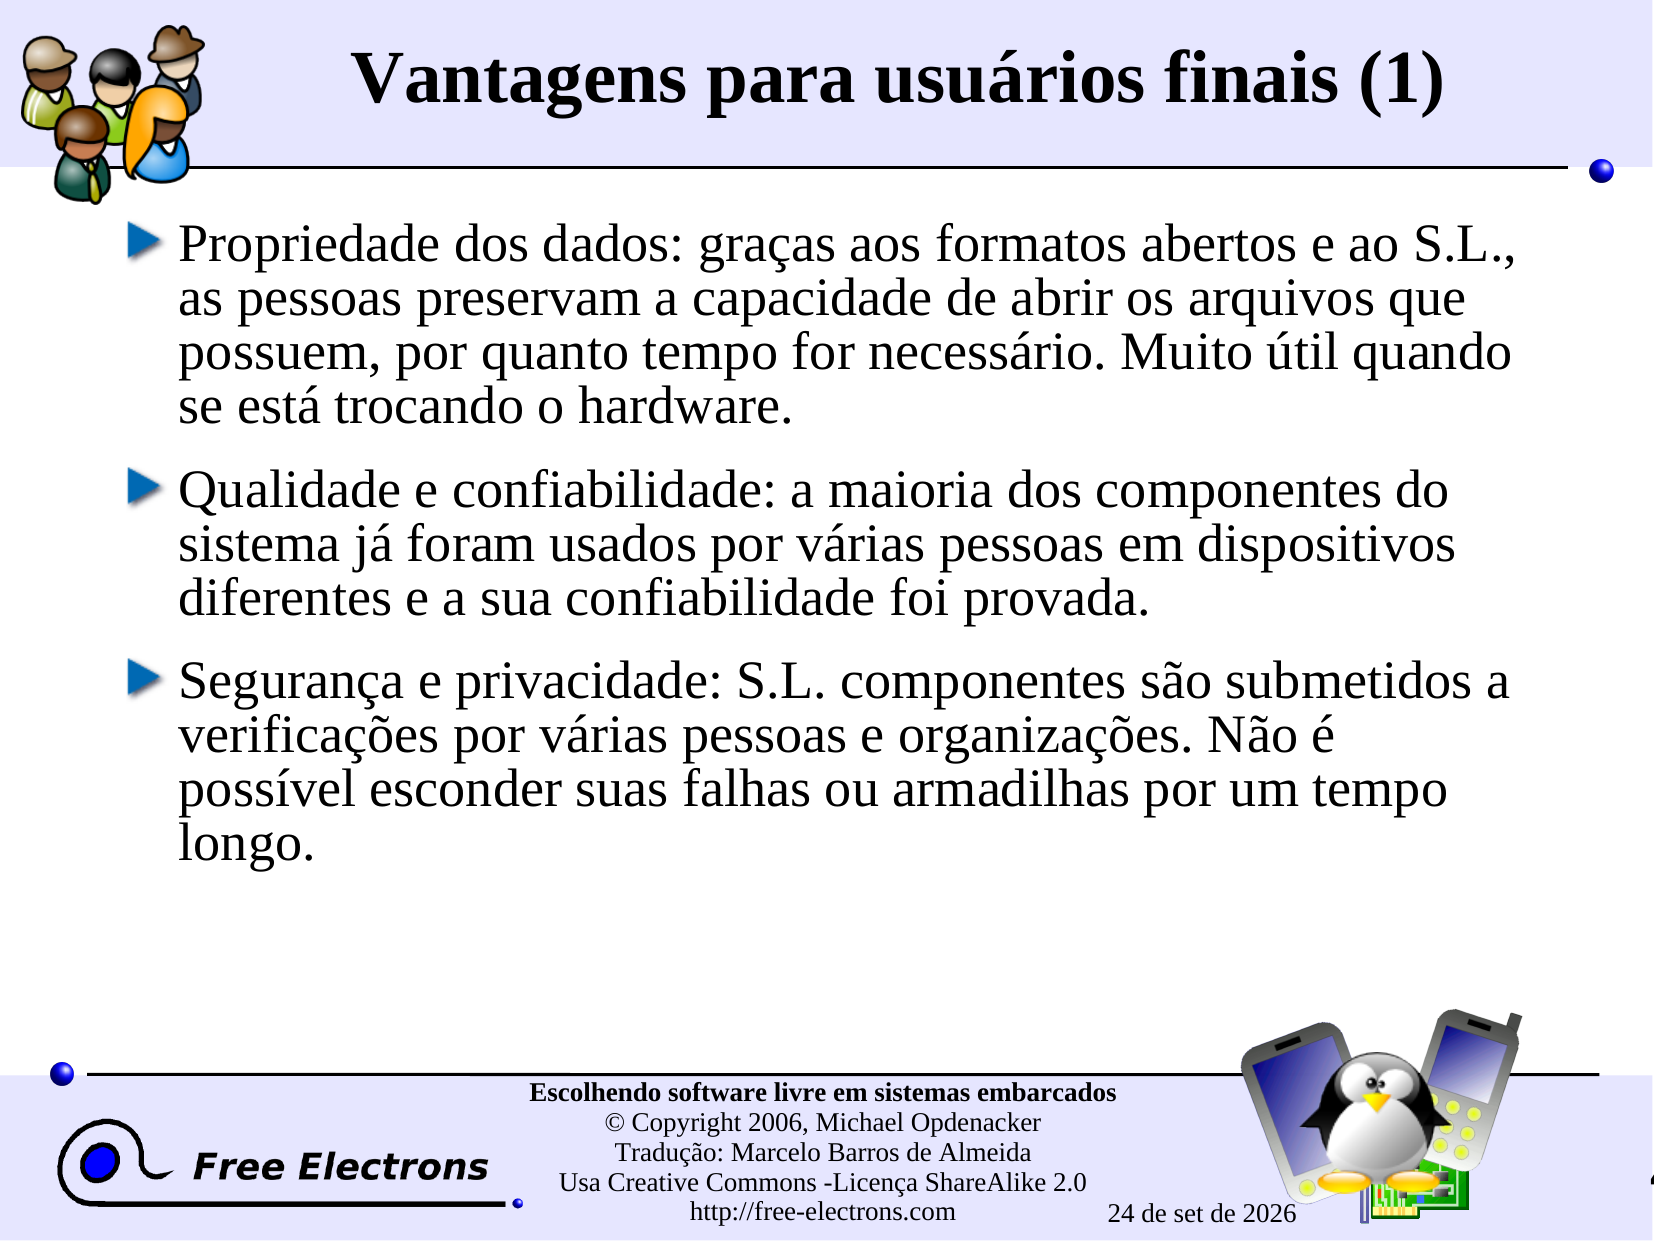

# Vantagens para usuários finais (1)
Propriedade dos dados: graças aos formatos abertos e ao S.L., as pessoas preservam a capacidade de abrir os arquivos que possuem, por quanto tempo for necessário. Muito útil quando se está trocando o hardware.
Qualidade e confiabilidade: a maioria dos componentes do sistema já foram usados por várias pessoas em dispositivos diferentes e a sua confiabilidade foi provada.
Segurança e privacidade: S.L. componentes são submetidos a verificações por várias pessoas e organizações. Não é possível esconder suas falhas ou armadilhas por um tempo longo.